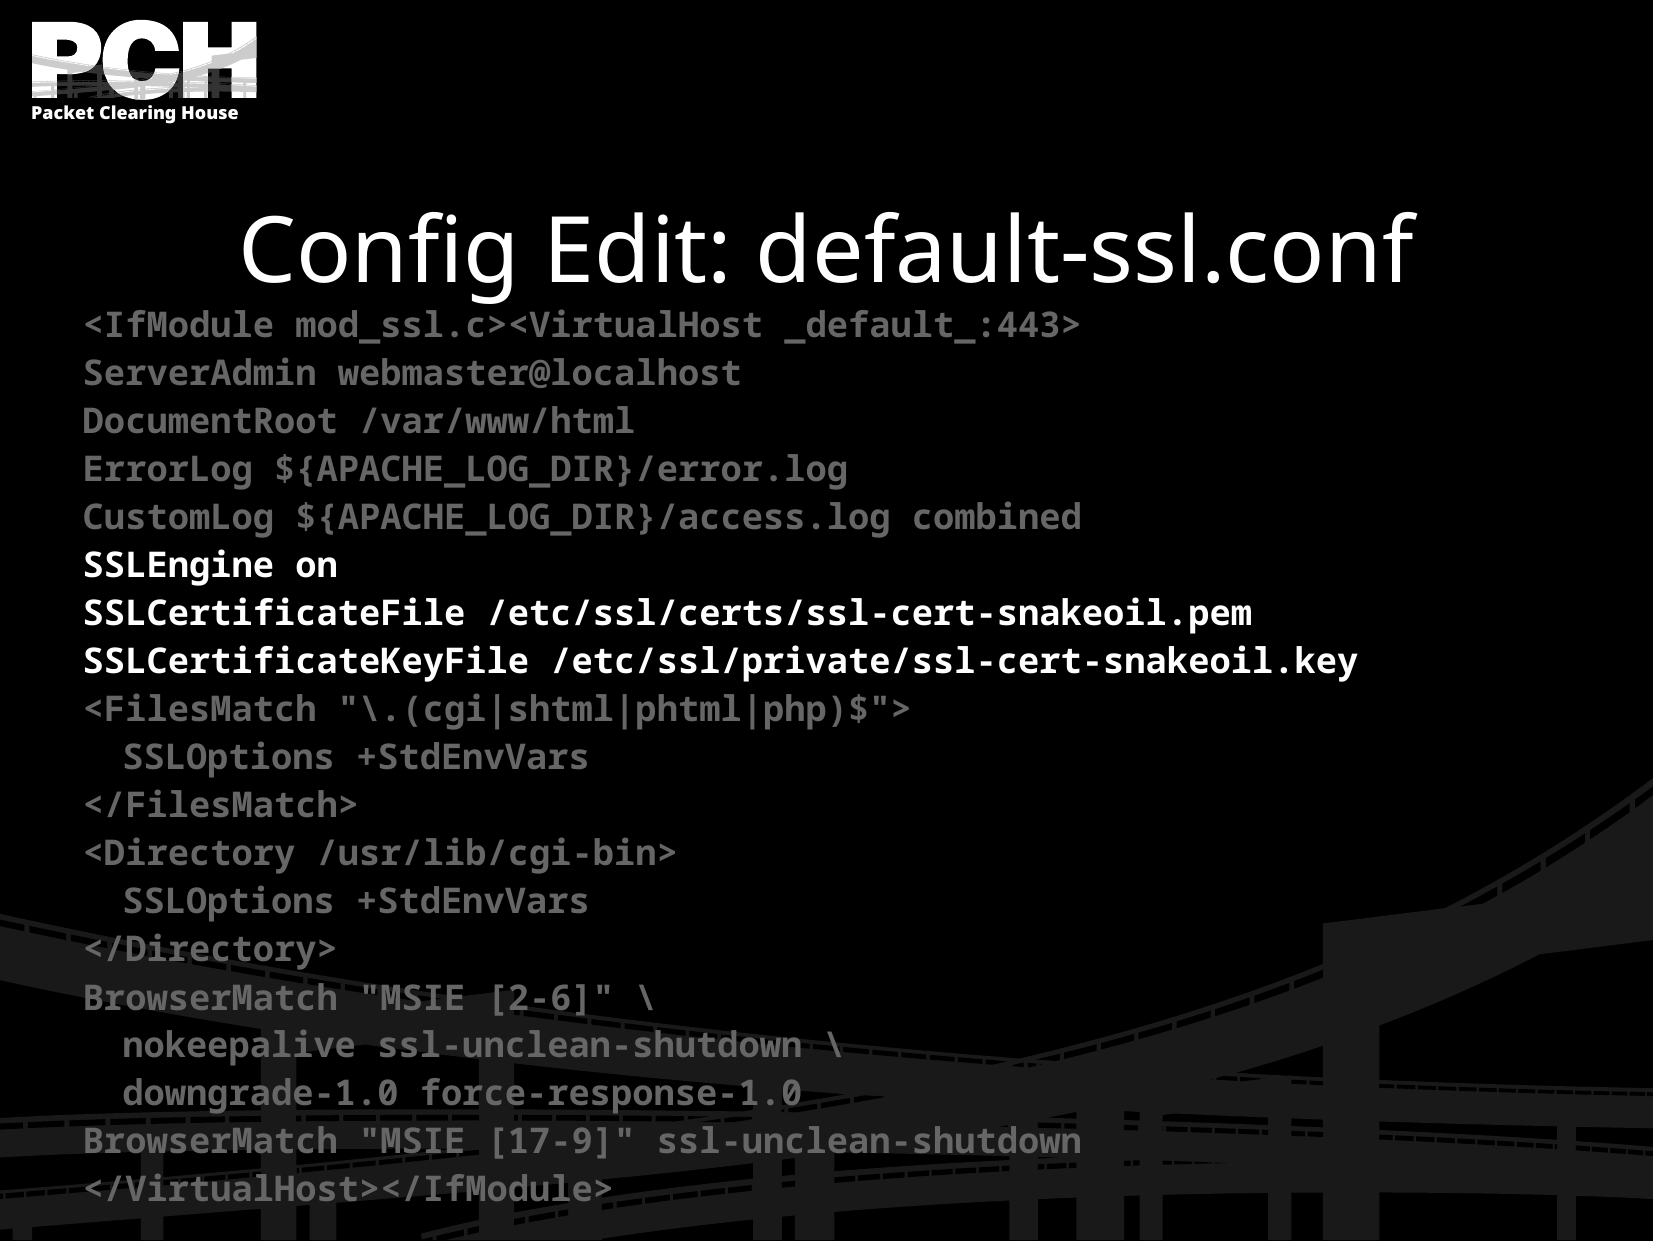

# Config Edit: default-ssl.conf
<IfModule mod_ssl.c><VirtualHost _default_:443>
ServerAdmin webmaster@localhost
DocumentRoot /var/www/html
ErrorLog ${APACHE_LOG_DIR}/error.log
CustomLog ${APACHE_LOG_DIR}/access.log combined
SSLEngine on
SSLCertificateFile /etc/ssl/certs/ssl-cert-snakeoil.pem
SSLCertificateKeyFile /etc/ssl/private/ssl-cert-snakeoil.key
<FilesMatch "\.(cgi|shtml|phtml|php)$">
	SSLOptions +StdEnvVars
</FilesMatch>
<Directory /usr/lib/cgi-bin>
	SSLOptions +StdEnvVars
</Directory>
BrowserMatch "MSIE [2-6]" \
	nokeepalive ssl-unclean-shutdown \
	downgrade-1.0 force-response-1.0
BrowserMatch "MSIE [17-9]" ssl-unclean-shutdown
</VirtualHost></IfModule>